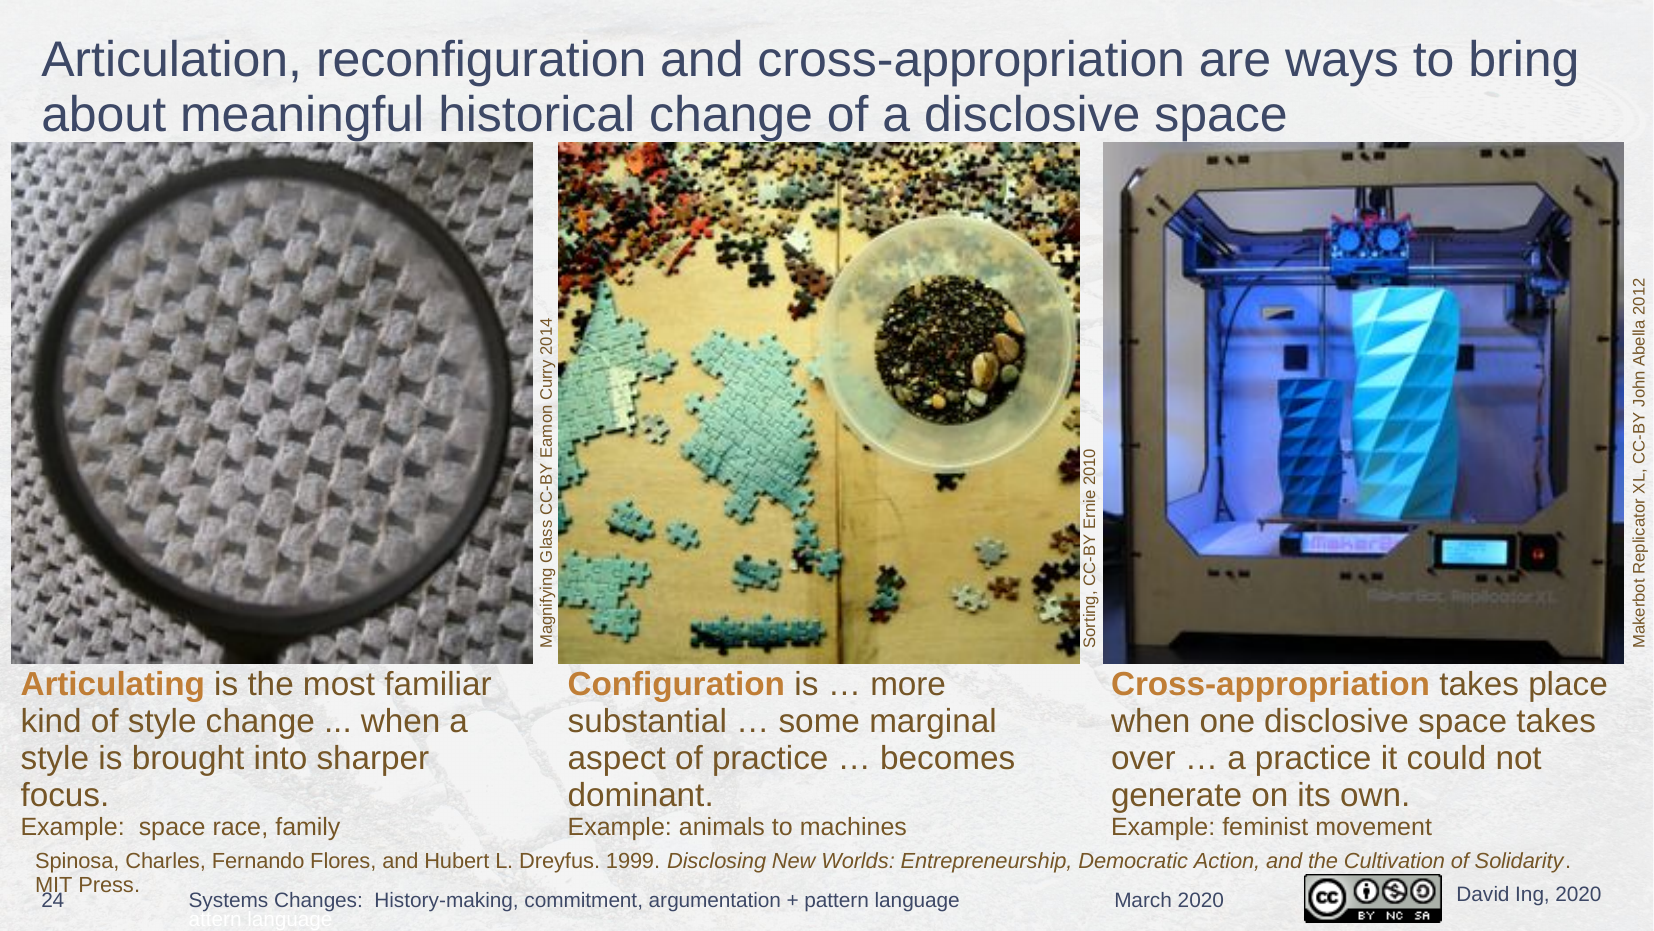

# Articulation, reconfiguration and cross-appropriation are ways to bring about meaningful historical change of a disclosive space
Magnifying Glass CC-BY Eamon Curry 2014
Sorting, CC-BY Ernie 2010
Makerbot Replicator XL, CC-BY John Abella 2012
Articulating is the most familiar kind of style change ... when a style is brought into sharper focus.
Example: space race, family
Configuration is … more substantial … some marginal aspect of practice … becomes dominant.
Example: animals to machines
Cross-appropriation takes place when one disclosive space takes over … a practice it could not generate on its own.
Example: feminist movement
Spinosa, Charles, Fernando Flores, and Hubert L. Dreyfus. 1999. Disclosing New Worlds: Entrepreneurship, Democratic Action, and the Cultivation of Solidarity.
MIT Press.
Systems Changes: History-making, commitment, argumentation + pattern language
March 2020